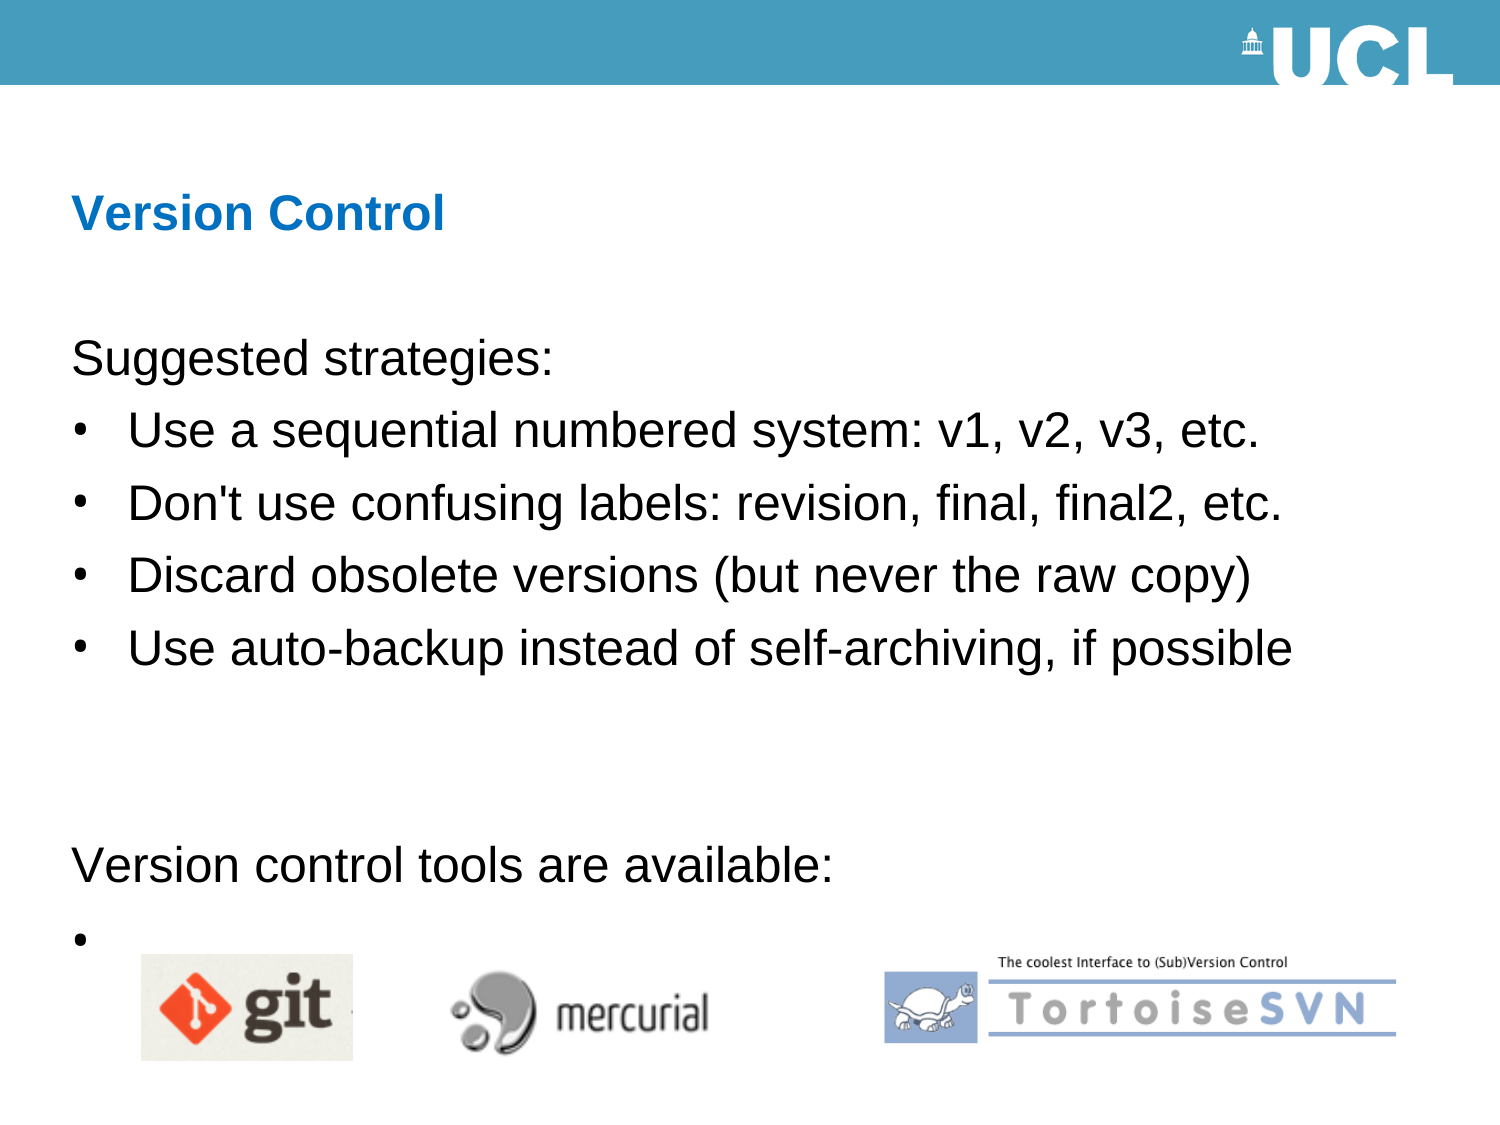

Version Control
Suggested strategies:
Use a sequential numbered system: v1, v2, v3, etc.
Don't use confusing labels: revision, final, final2, etc.
Discard obsolete versions (but never the raw copy)
Use auto-backup instead of self-archiving, if possible
Version control tools are available: